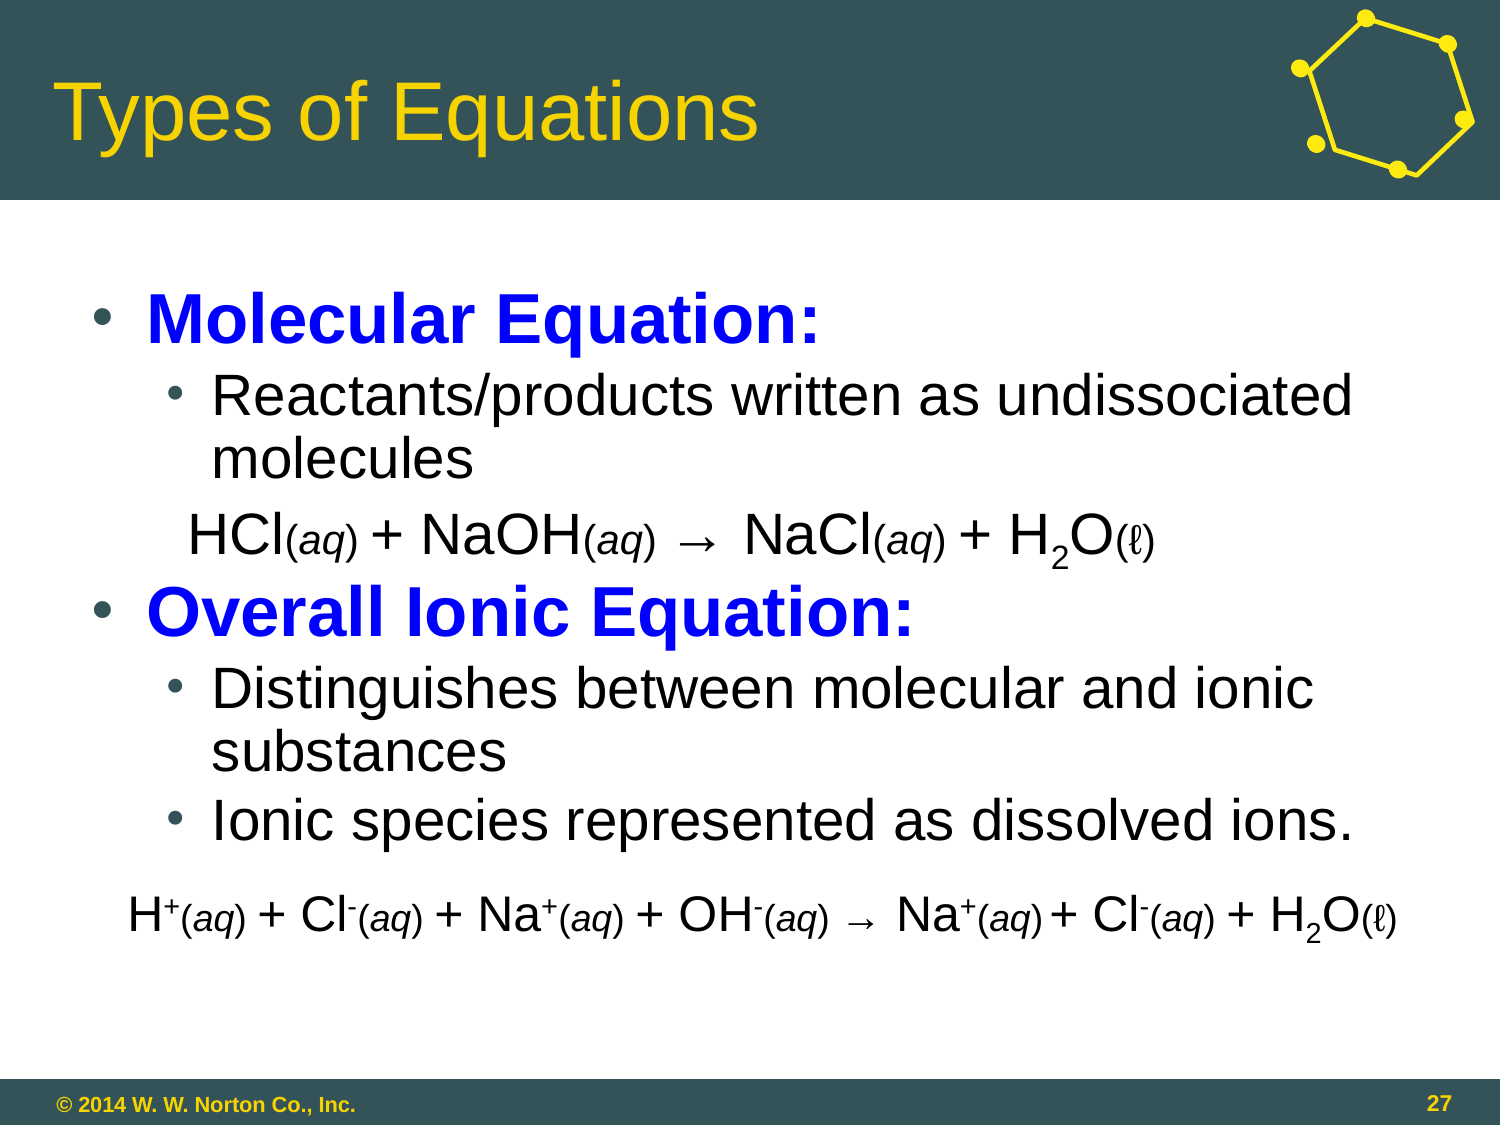

Types of Equations
# Molecular Equation:
Reactants/products written as undissociated molecules
 HCl(aq) + NaOH(aq) → NaCl(aq) + H2O(ℓ)
Overall Ionic Equation:
Distinguishes between molecular and ionic substances
Ionic species represented as dissolved ions.
H+(aq) + Cl-(aq) + Na+(aq) + OH-(aq) → Na+(aq) + Cl-(aq) + H2O(ℓ)